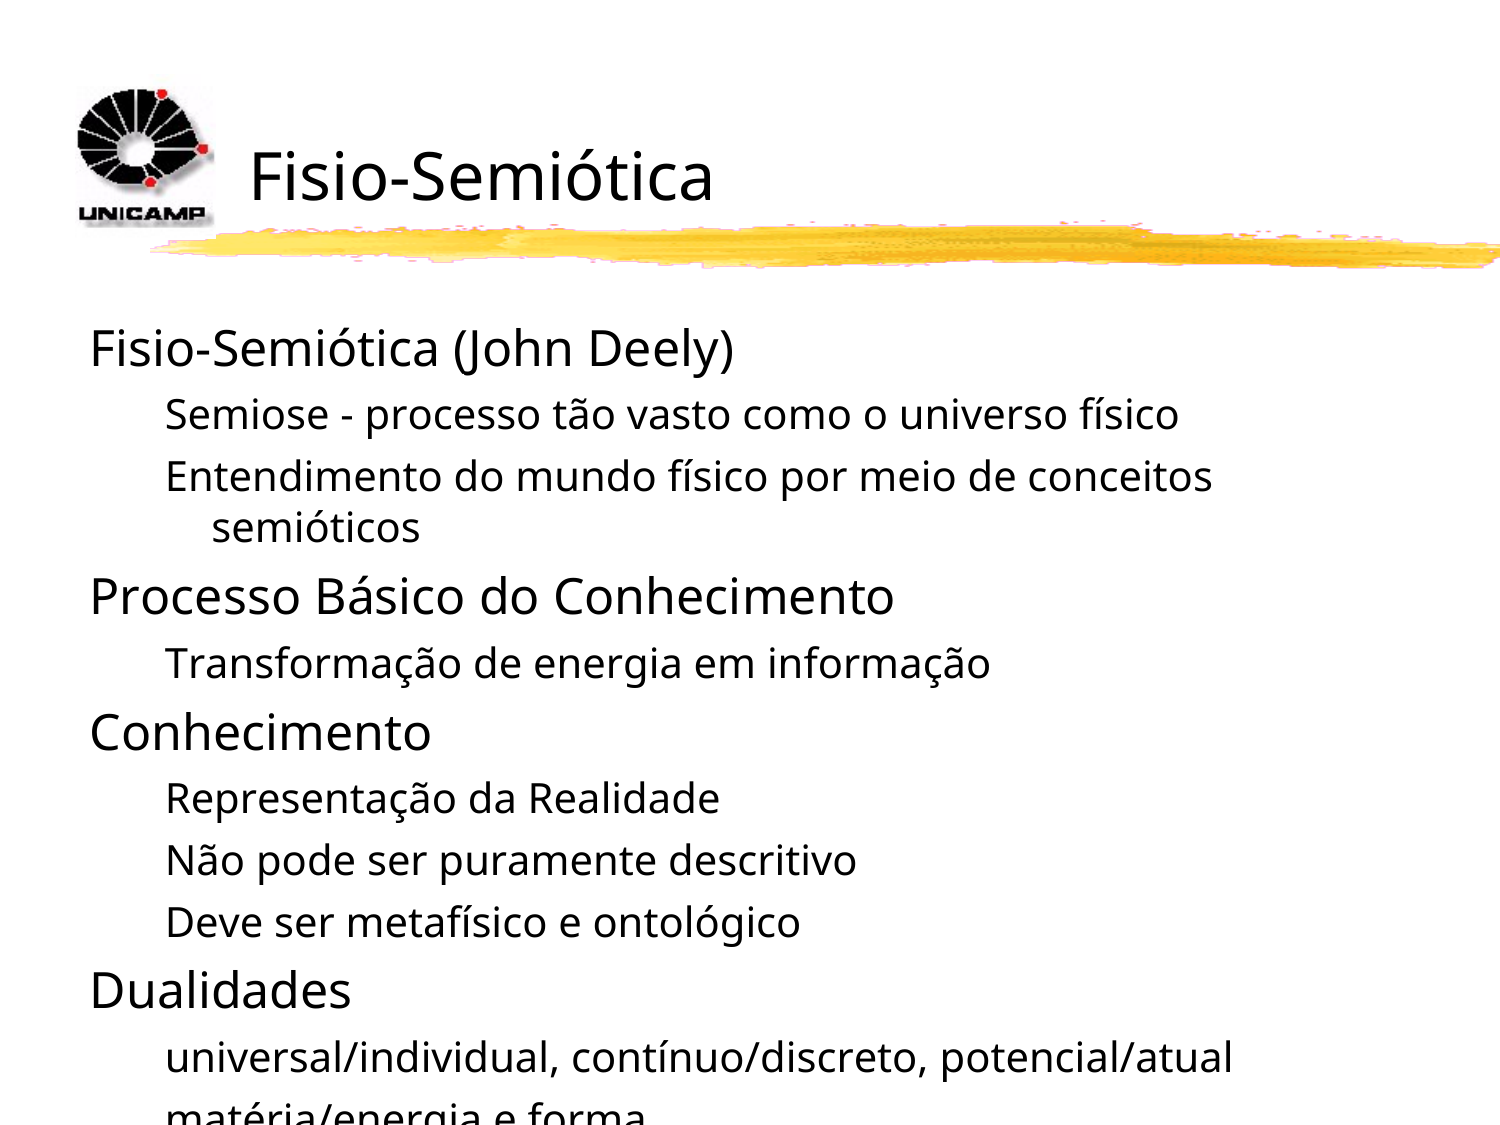

# Fisio-Semiótica
Fisio-Semiótica (John Deely)
Semiose - processo tão vasto como o universo físico
Entendimento do mundo físico por meio de conceitos semióticos
Processo Básico do Conhecimento
Transformação de energia em informação
Conhecimento
Representação da Realidade
Não pode ser puramente descritivo
Deve ser metafísico e ontológico
Dualidades
universal/individual, contínuo/discreto, potencial/atual
matéria/energia e forma